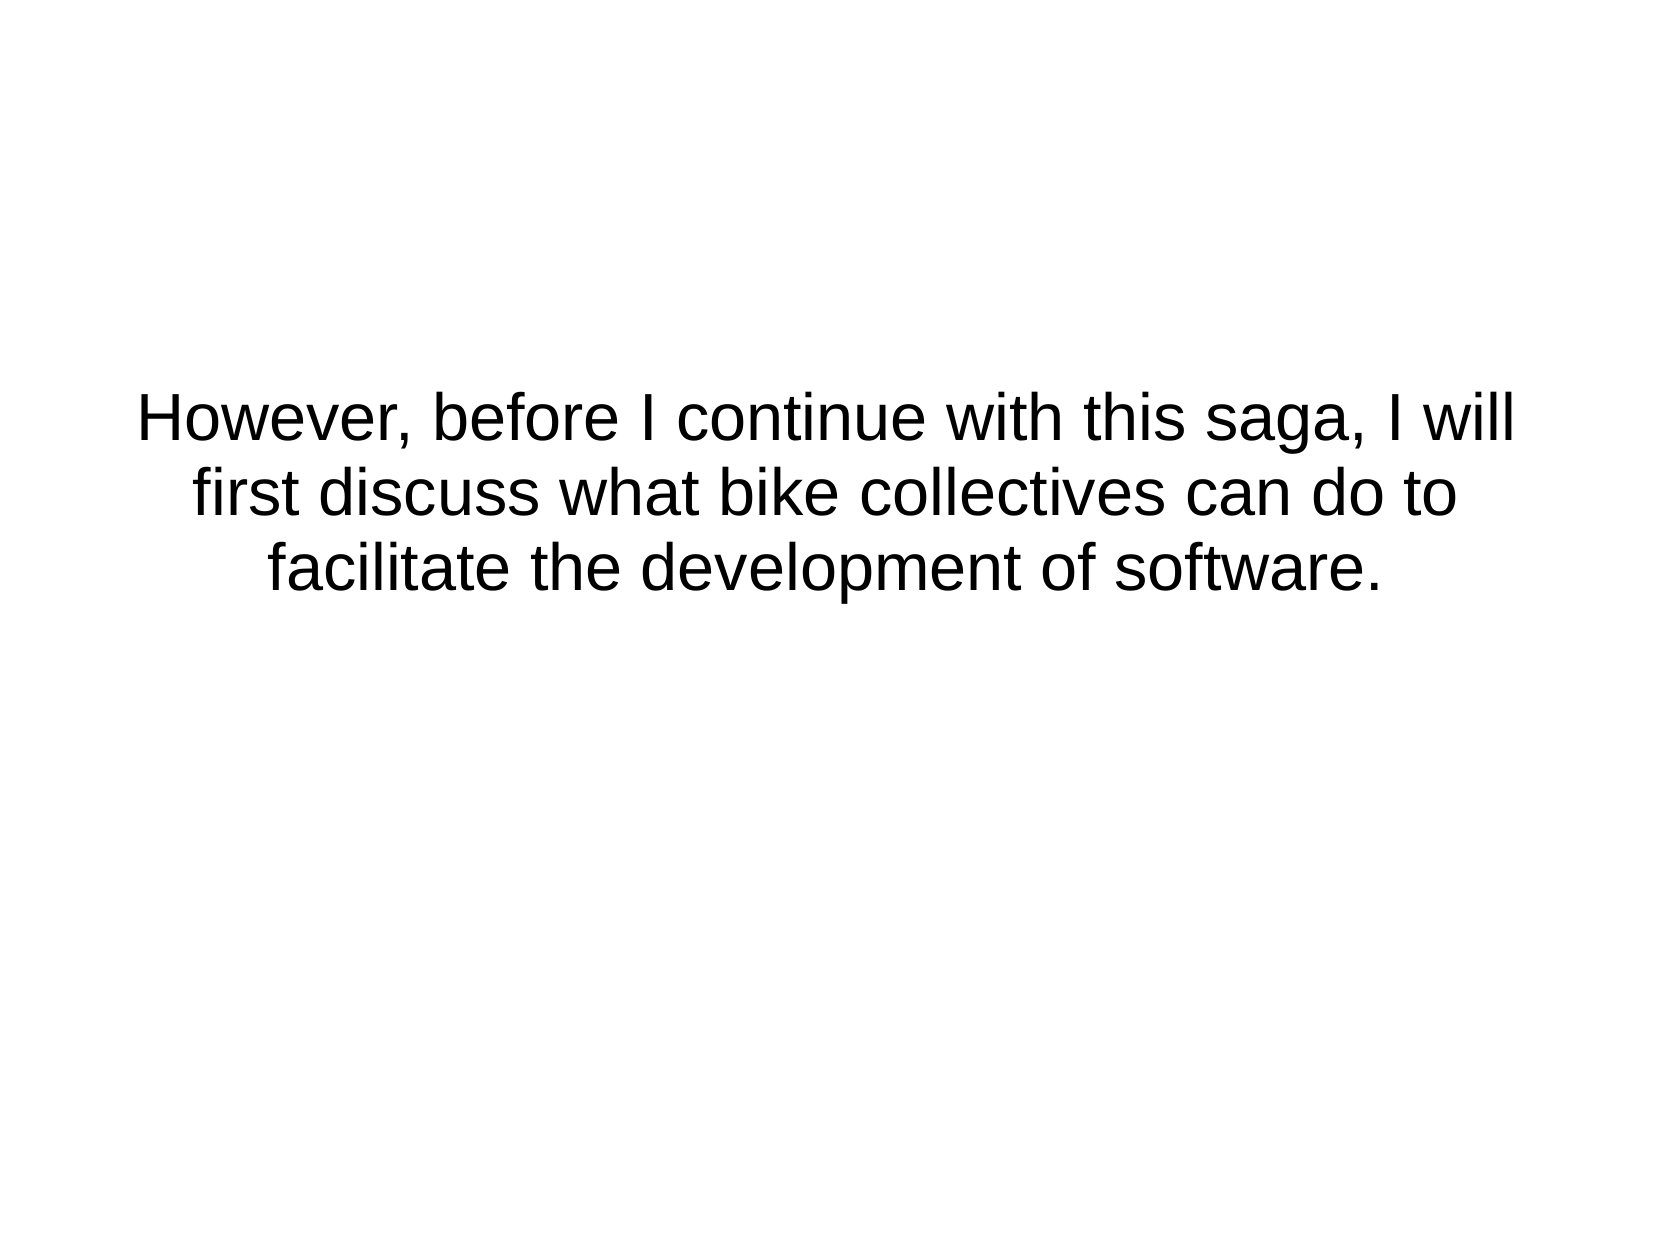

# However, before I continue with this saga, I will first discuss what bike collectives can do to facilitate the development of software.